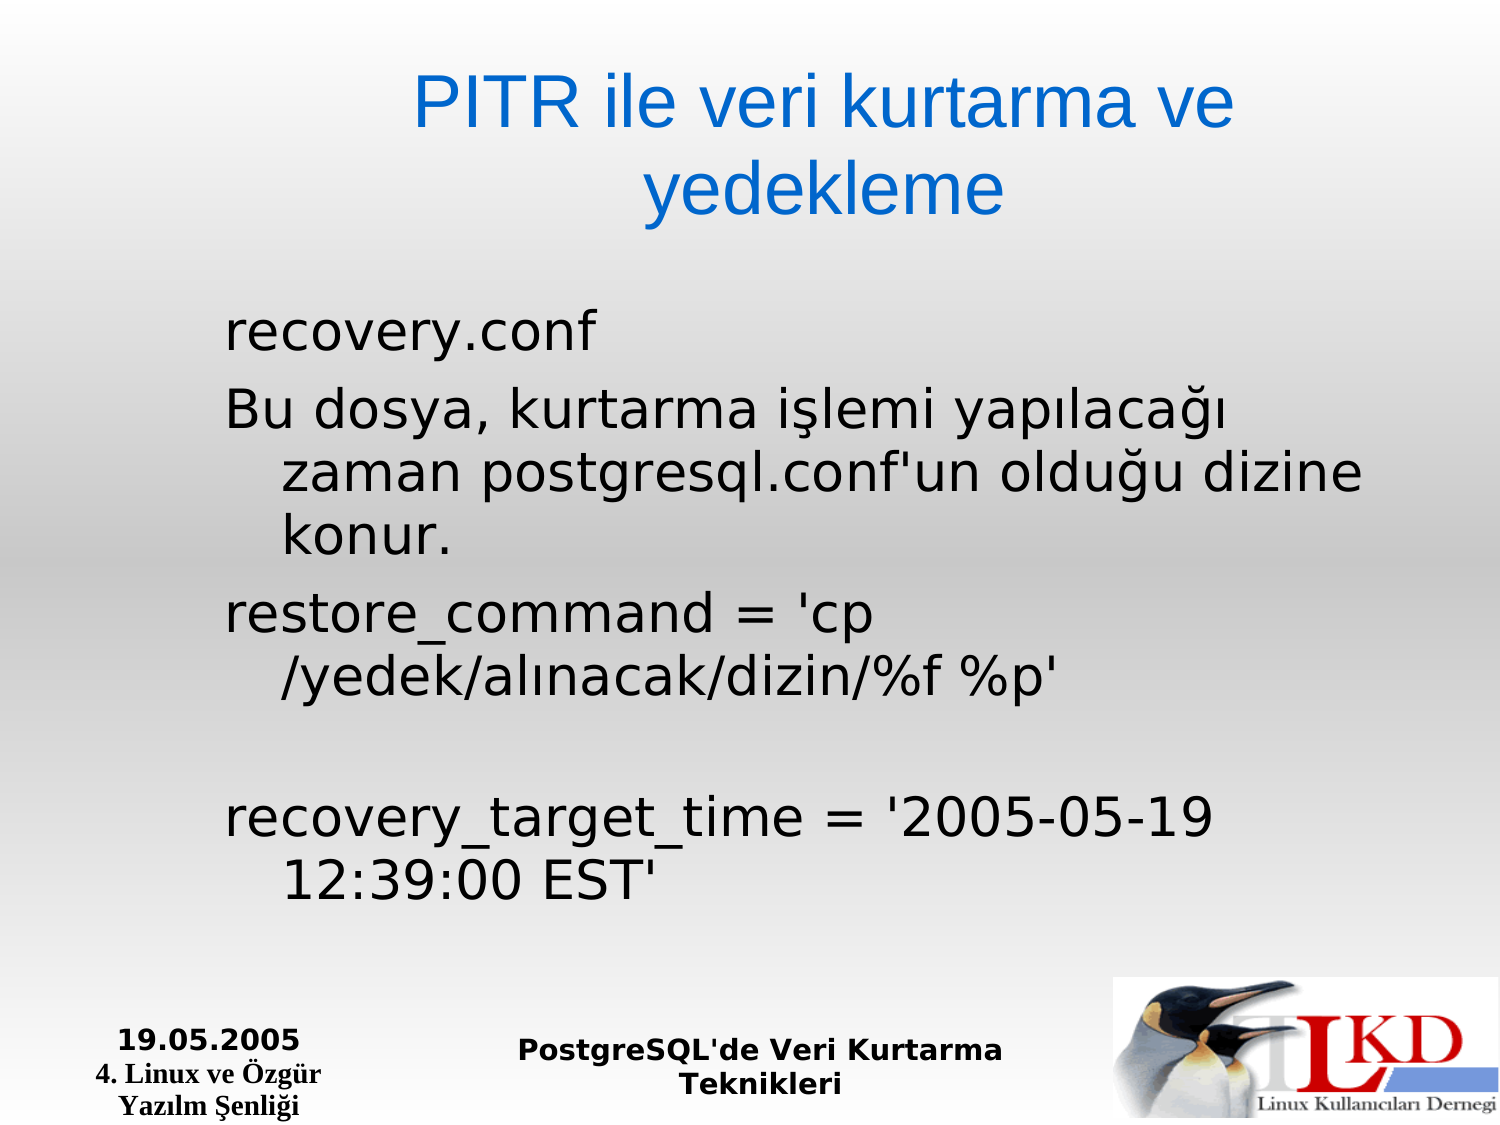

# PITR ile veri kurtarma ve yedekleme
recovery.conf
Bu dosya, kurtarma işlemi yapılacağı zaman postgresql.conf'un olduğu dizine konur.
restore_command = 'cp
/yedek/alınacak/dizin/%f %p'
recovery_target_time = '2005-05-19 12:39:00 EST'